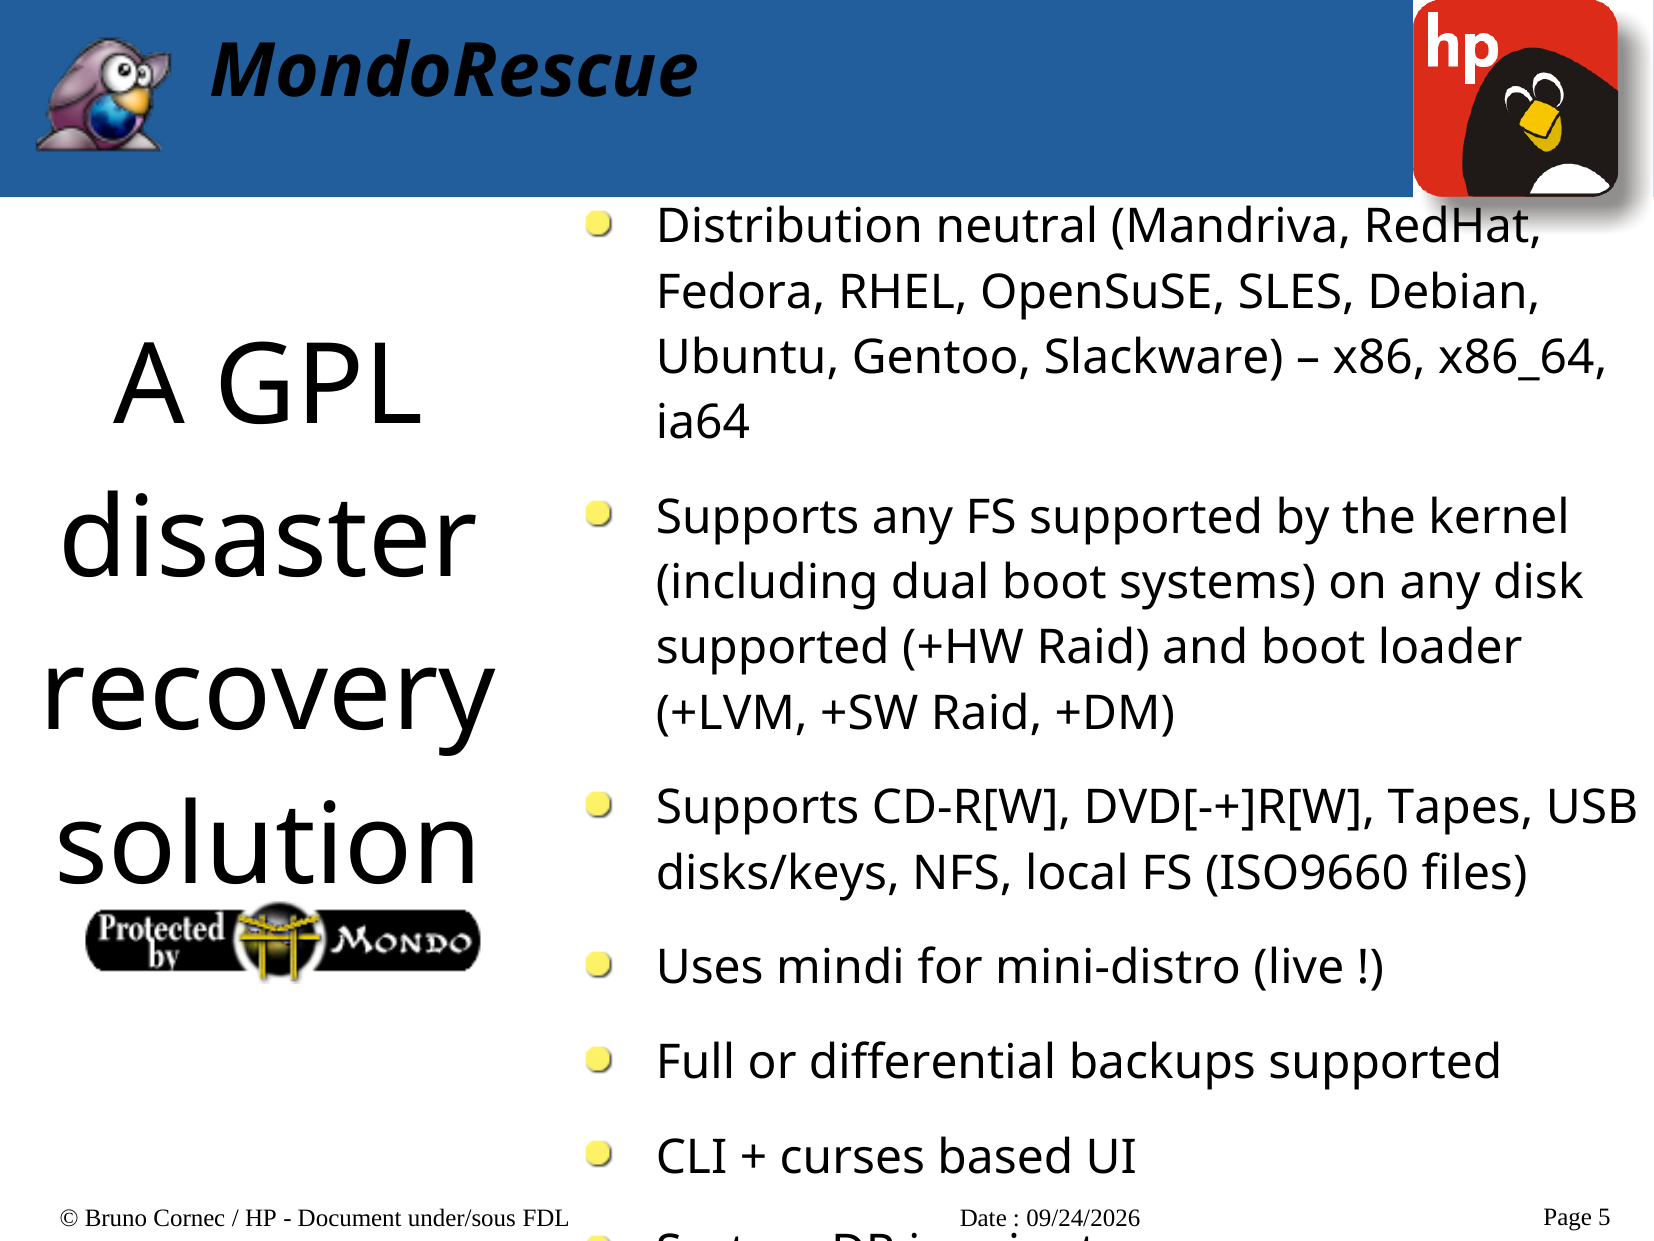

# Distribution neutral (Mandriva, RedHat, Fedora, RHEL, OpenSuSE, SLES, Debian, Ubuntu, Gentoo, Slackware) – x86, x86_64, ia64
Supports any FS supported by the kernel (including dual boot systems) on any disk supported (+HW Raid) and boot loader (+LVM, +SW Raid, +DM)
Supports CD-R[W], DVD[-+]R[W], Tapes, USB disks/keys, NFS, local FS (ISO9660 files)
Uses mindi for mini-distro (live !)
Full or differential backups supported
CLI + curses based UI
System DR in minutes
A GPL disaster recovery solution